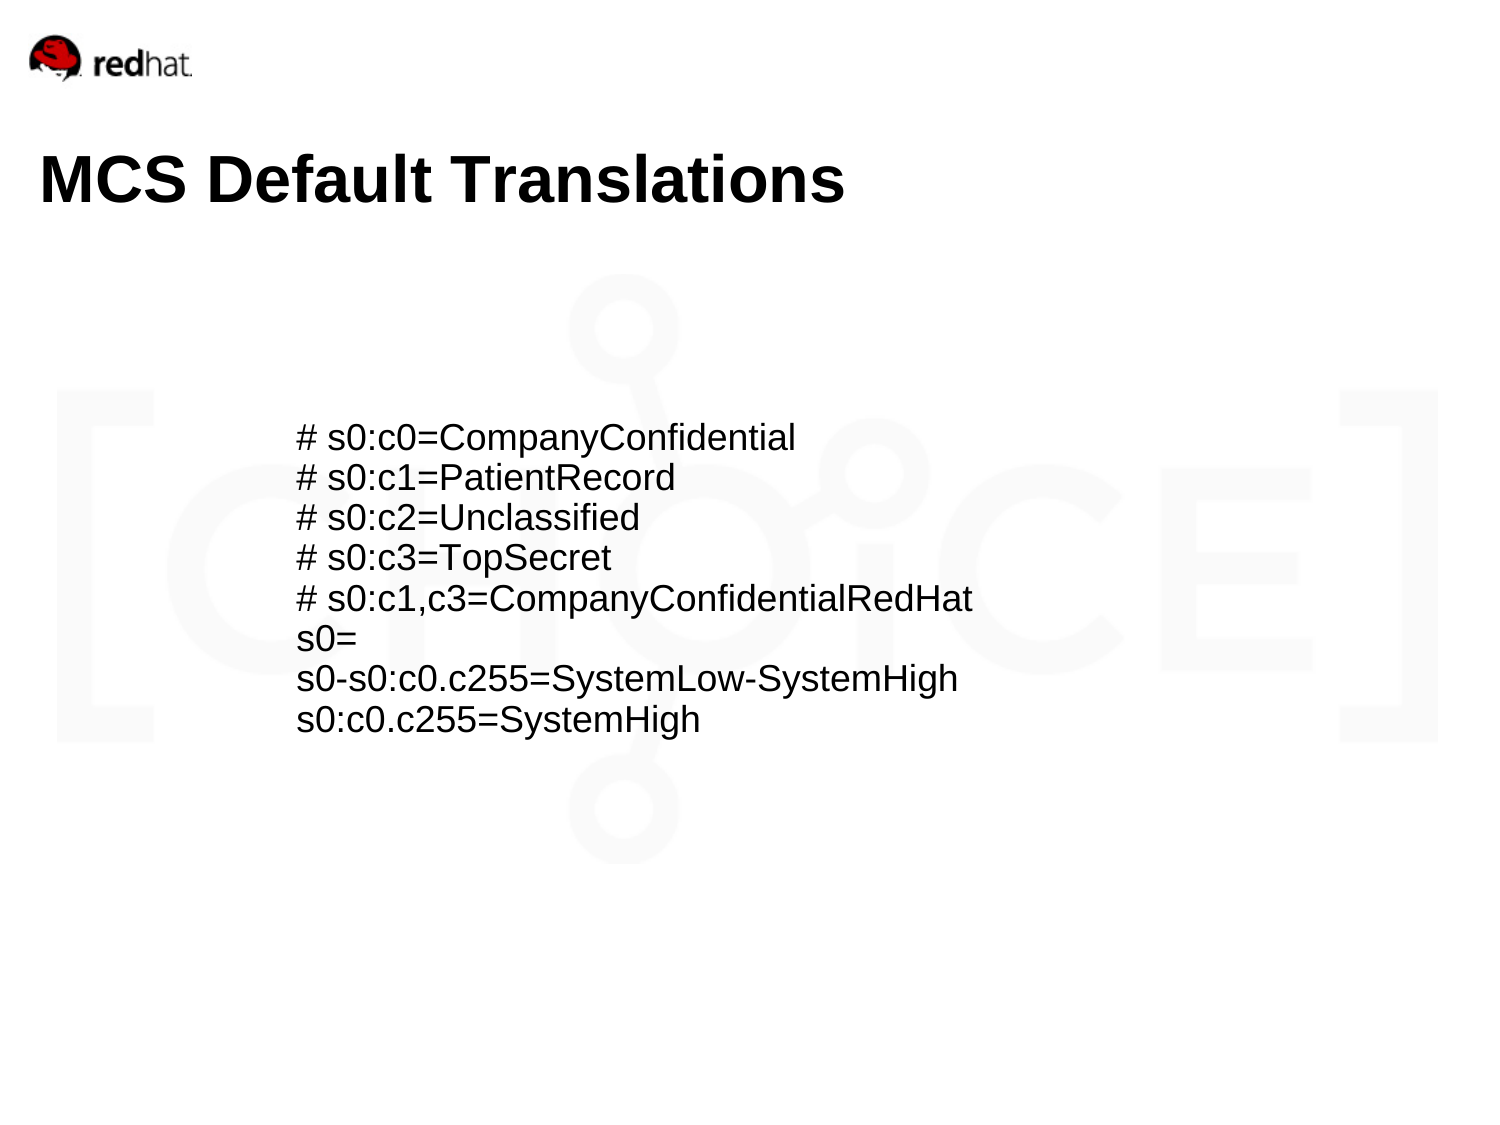

# MCS Default Translations
# s0:c0=CompanyConfidential
# s0:c1=PatientRecord
# s0:c2=Unclassified
# s0:c3=TopSecret
# s0:c1,c3=CompanyConfidentialRedHat
s0=
s0-s0:c0.c255=SystemLow-SystemHigh
s0:c0.c255=SystemHigh